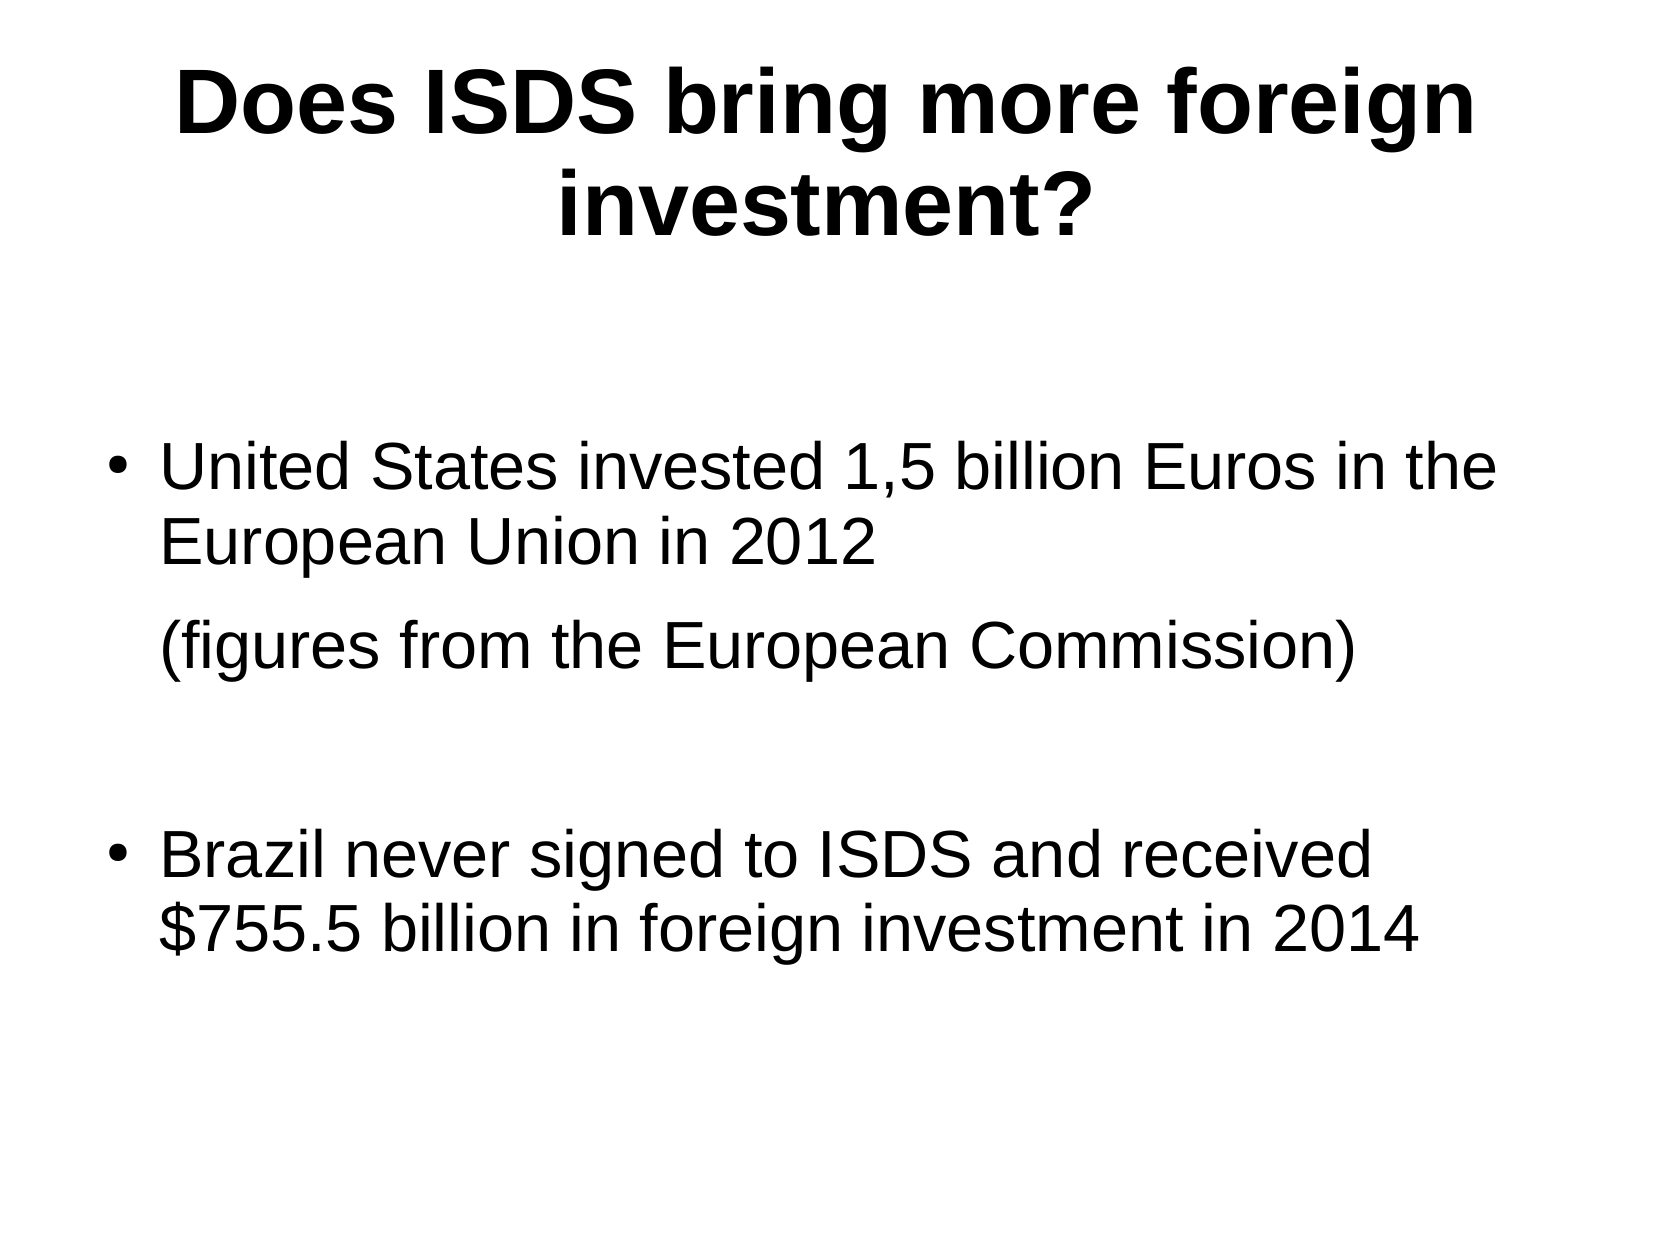

# Does ISDS bring more foreign investment?
United States invested 1,5 billion Euros in the European Union in 2012
(figures from the European Commission)
Brazil never signed to ISDS and received $755.5 billion in foreign investment in 2014